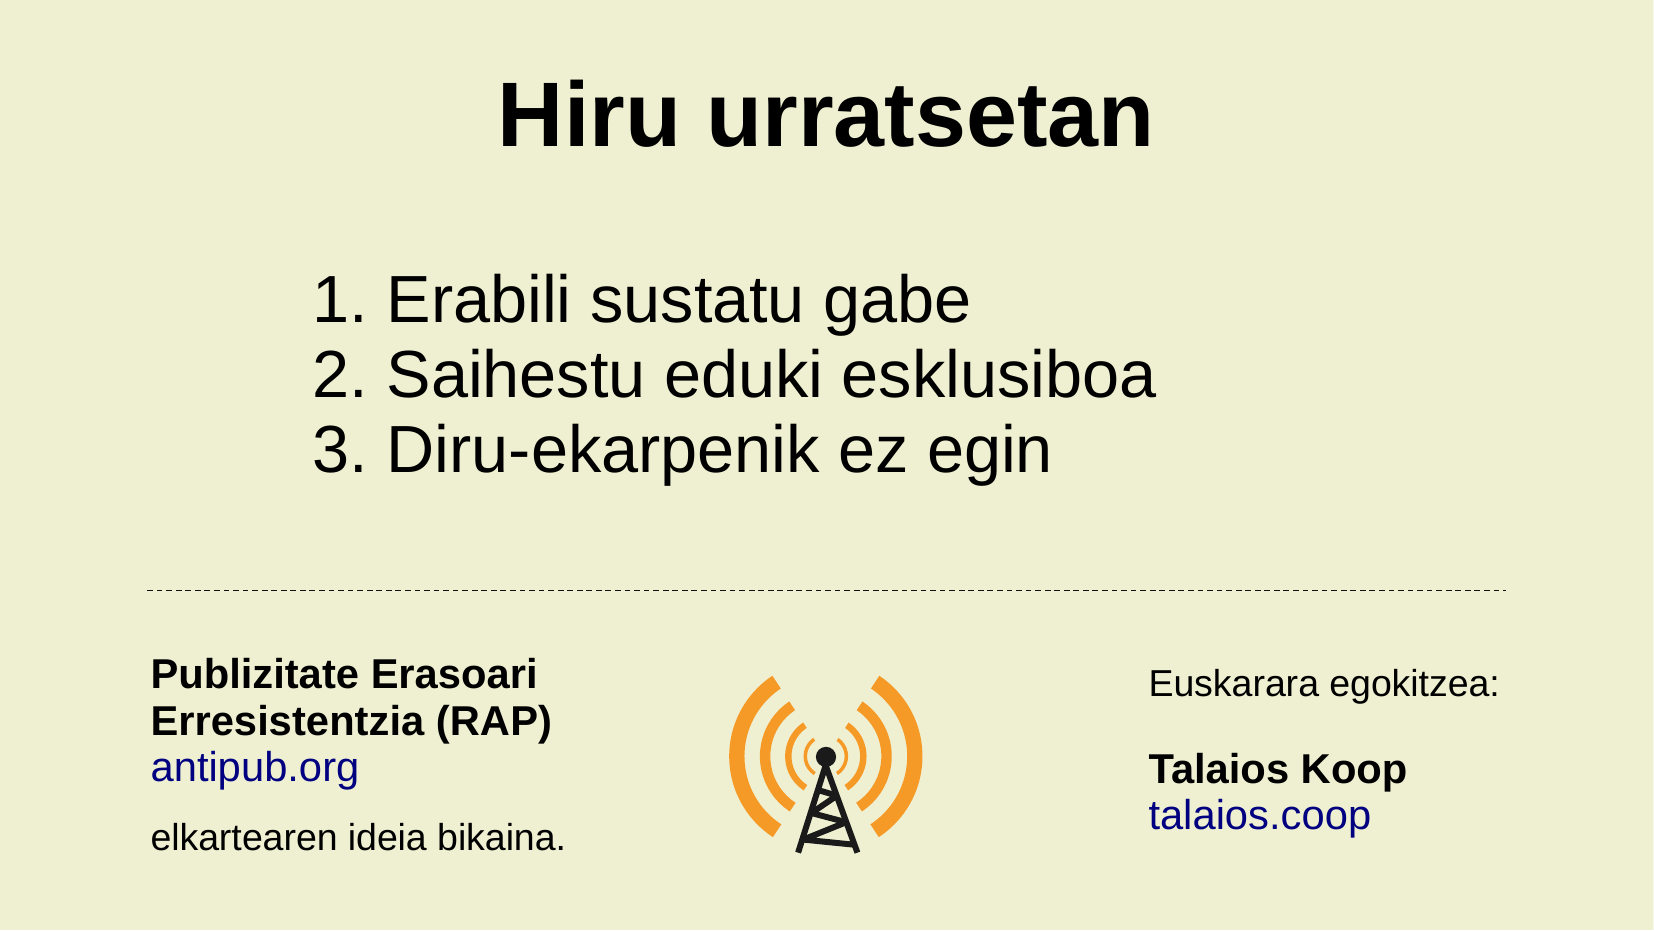

# Hiru urratsetan
1. Erabili sustatu gabe
2. Saihestu eduki esklusiboa
3. Diru-ekarpenik ez egin
Publizitate Erasoari Erresistentzia (RAP)
antipub.org
Euskarara egokitzea:
Talaios Koop
talaios.coop
elkartearen ideia bikaina.